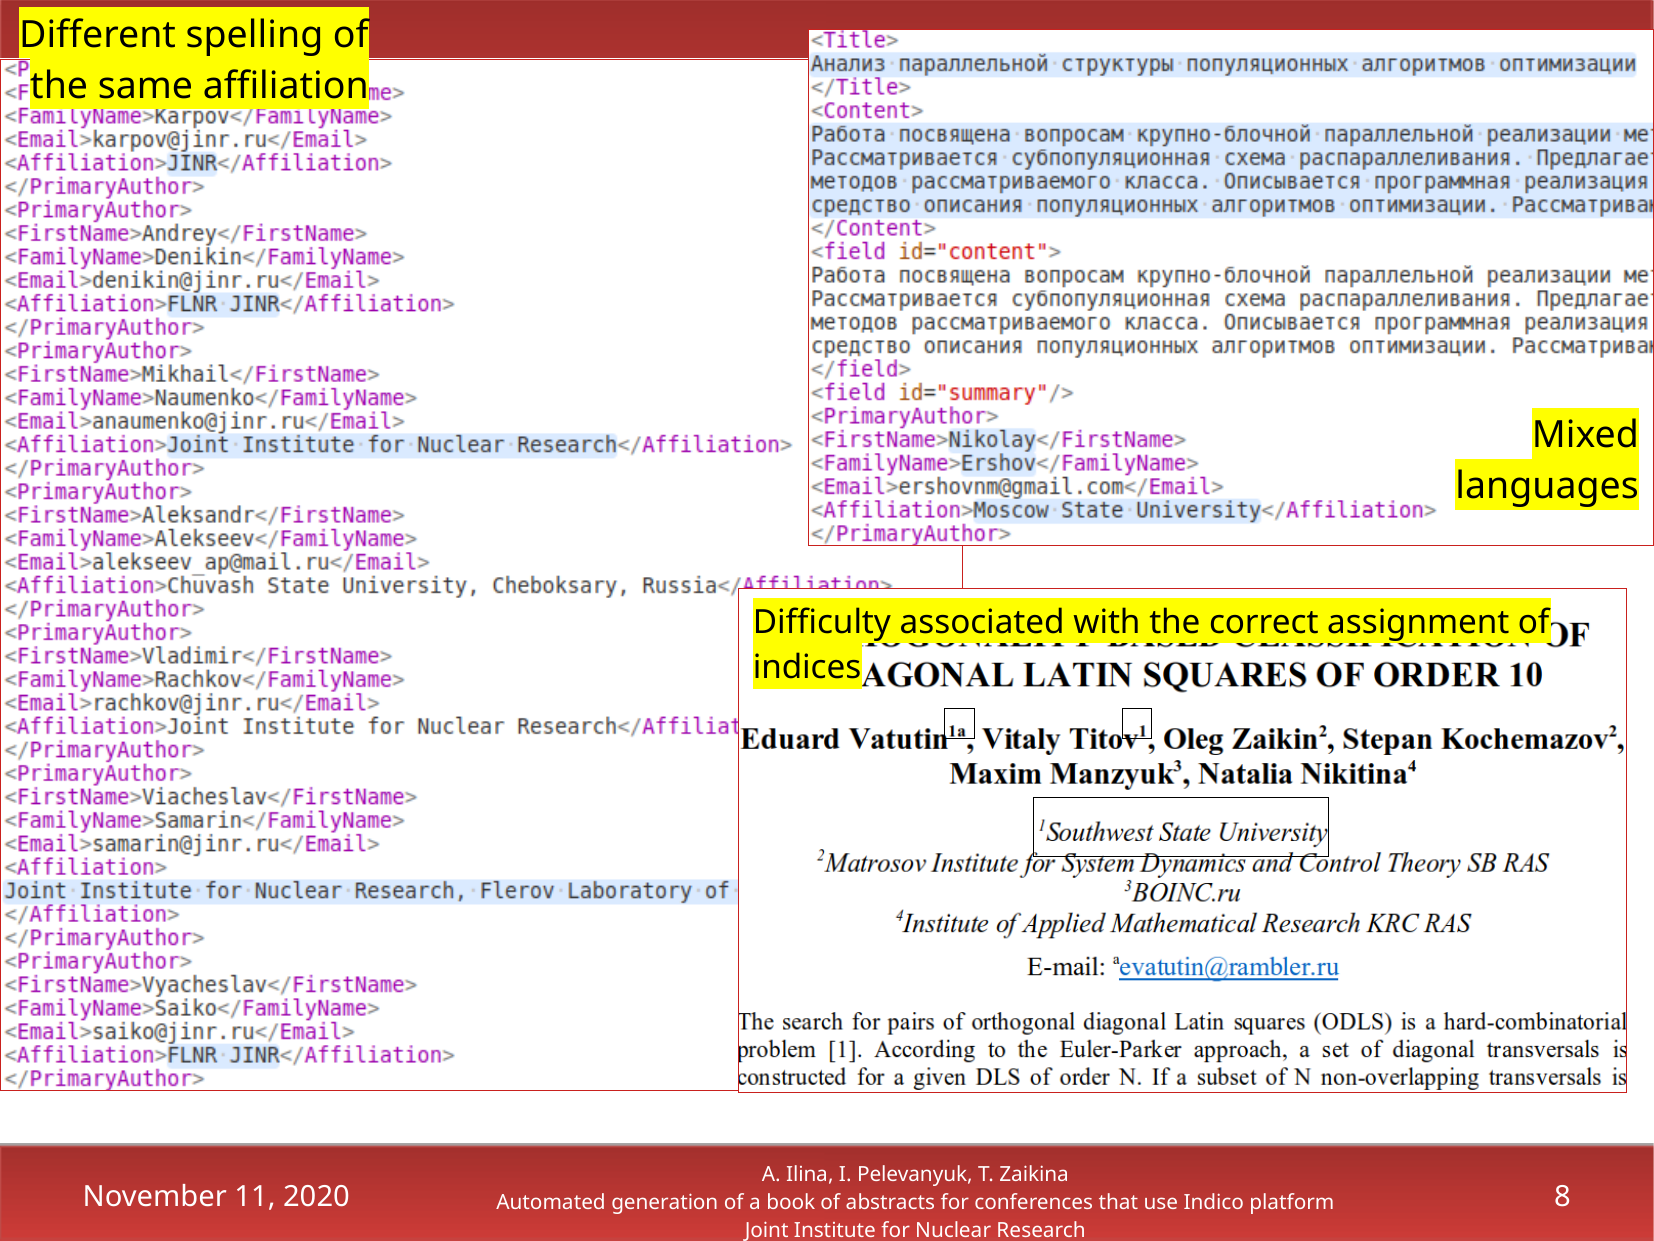

Different spelling of the same affiliation
Mixed languages
Difficulty associated with the correct assignment of indices
A. Ilina, I. Pelevanyuk, T. Zaikina
Automated generation of a book of abstracts for conferences that use Indico platform
Joint Institute for Nuclear Research
November 11, 2020
8